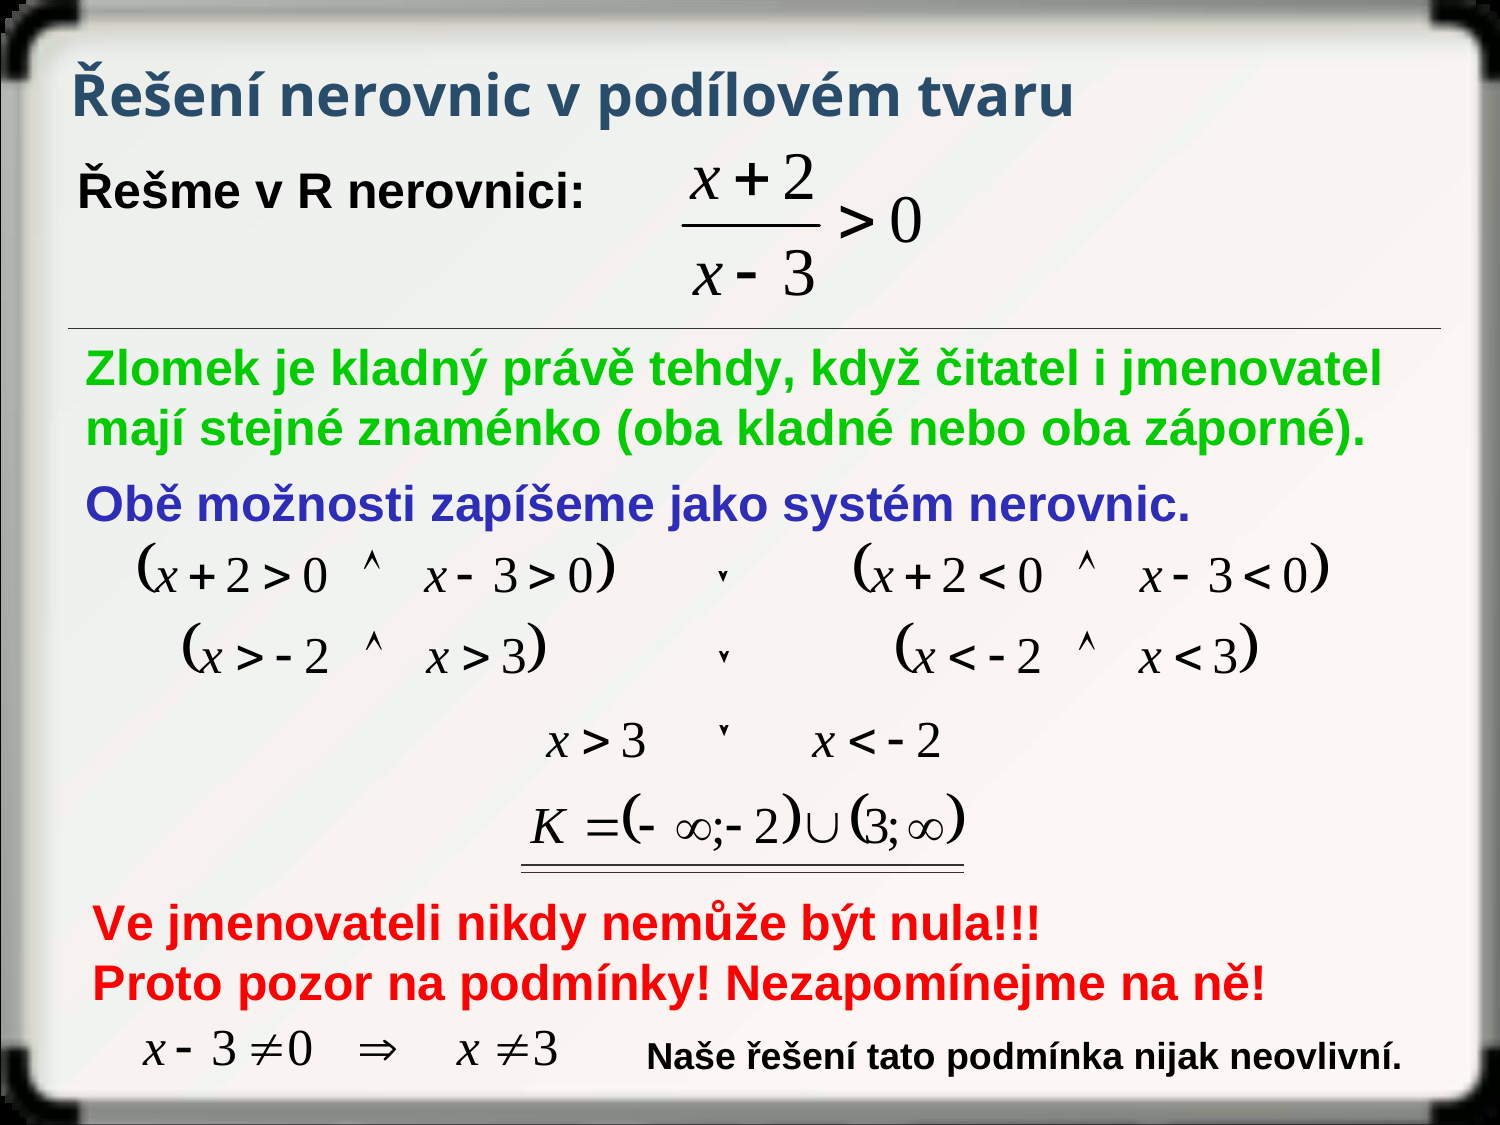

Řešení nerovnic v podílovém tvaru
Řešme v R nerovnici:
Zlomek je kladný právě tehdy, když čitatel i jmenovatel mají stejné znaménko (oba kladné nebo oba záporné).
Obě možnosti zapíšeme jako systém nerovnic.
Ve jmenovateli nikdy nemůže být nula!!!
Proto pozor na podmínky! Nezapomínejme na ně!
Naše řešení tato podmínka nijak neovlivní.